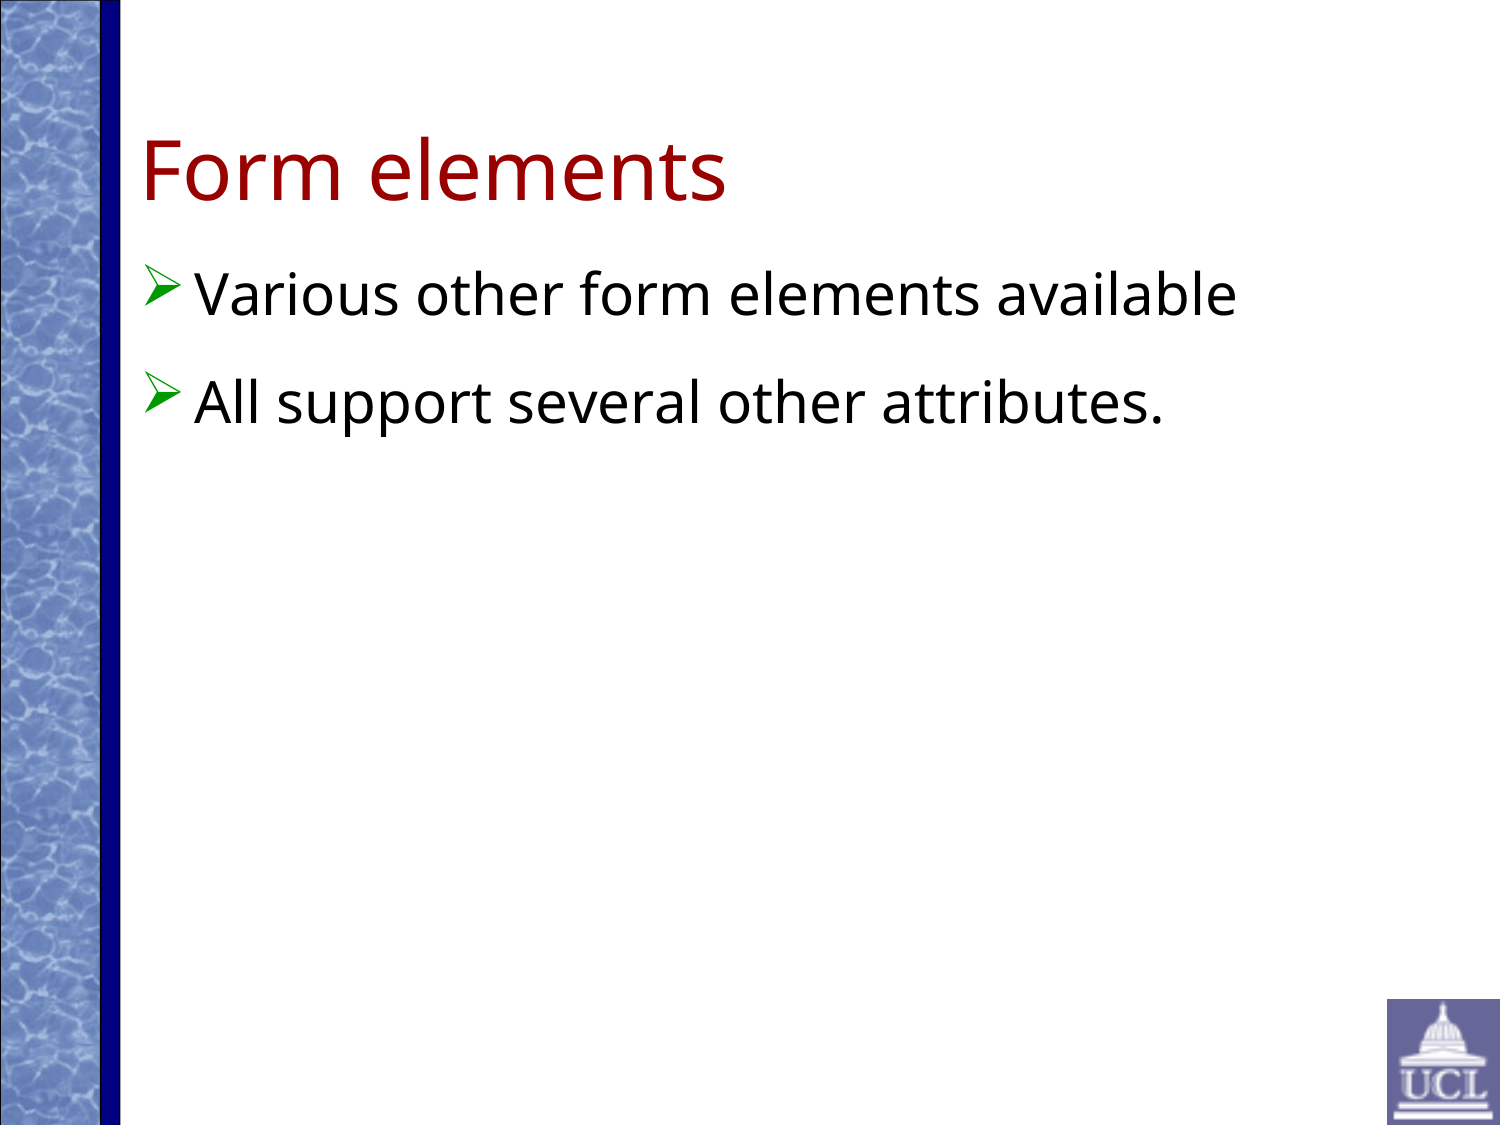

# Form elements
Various other form elements available
All support several other attributes.